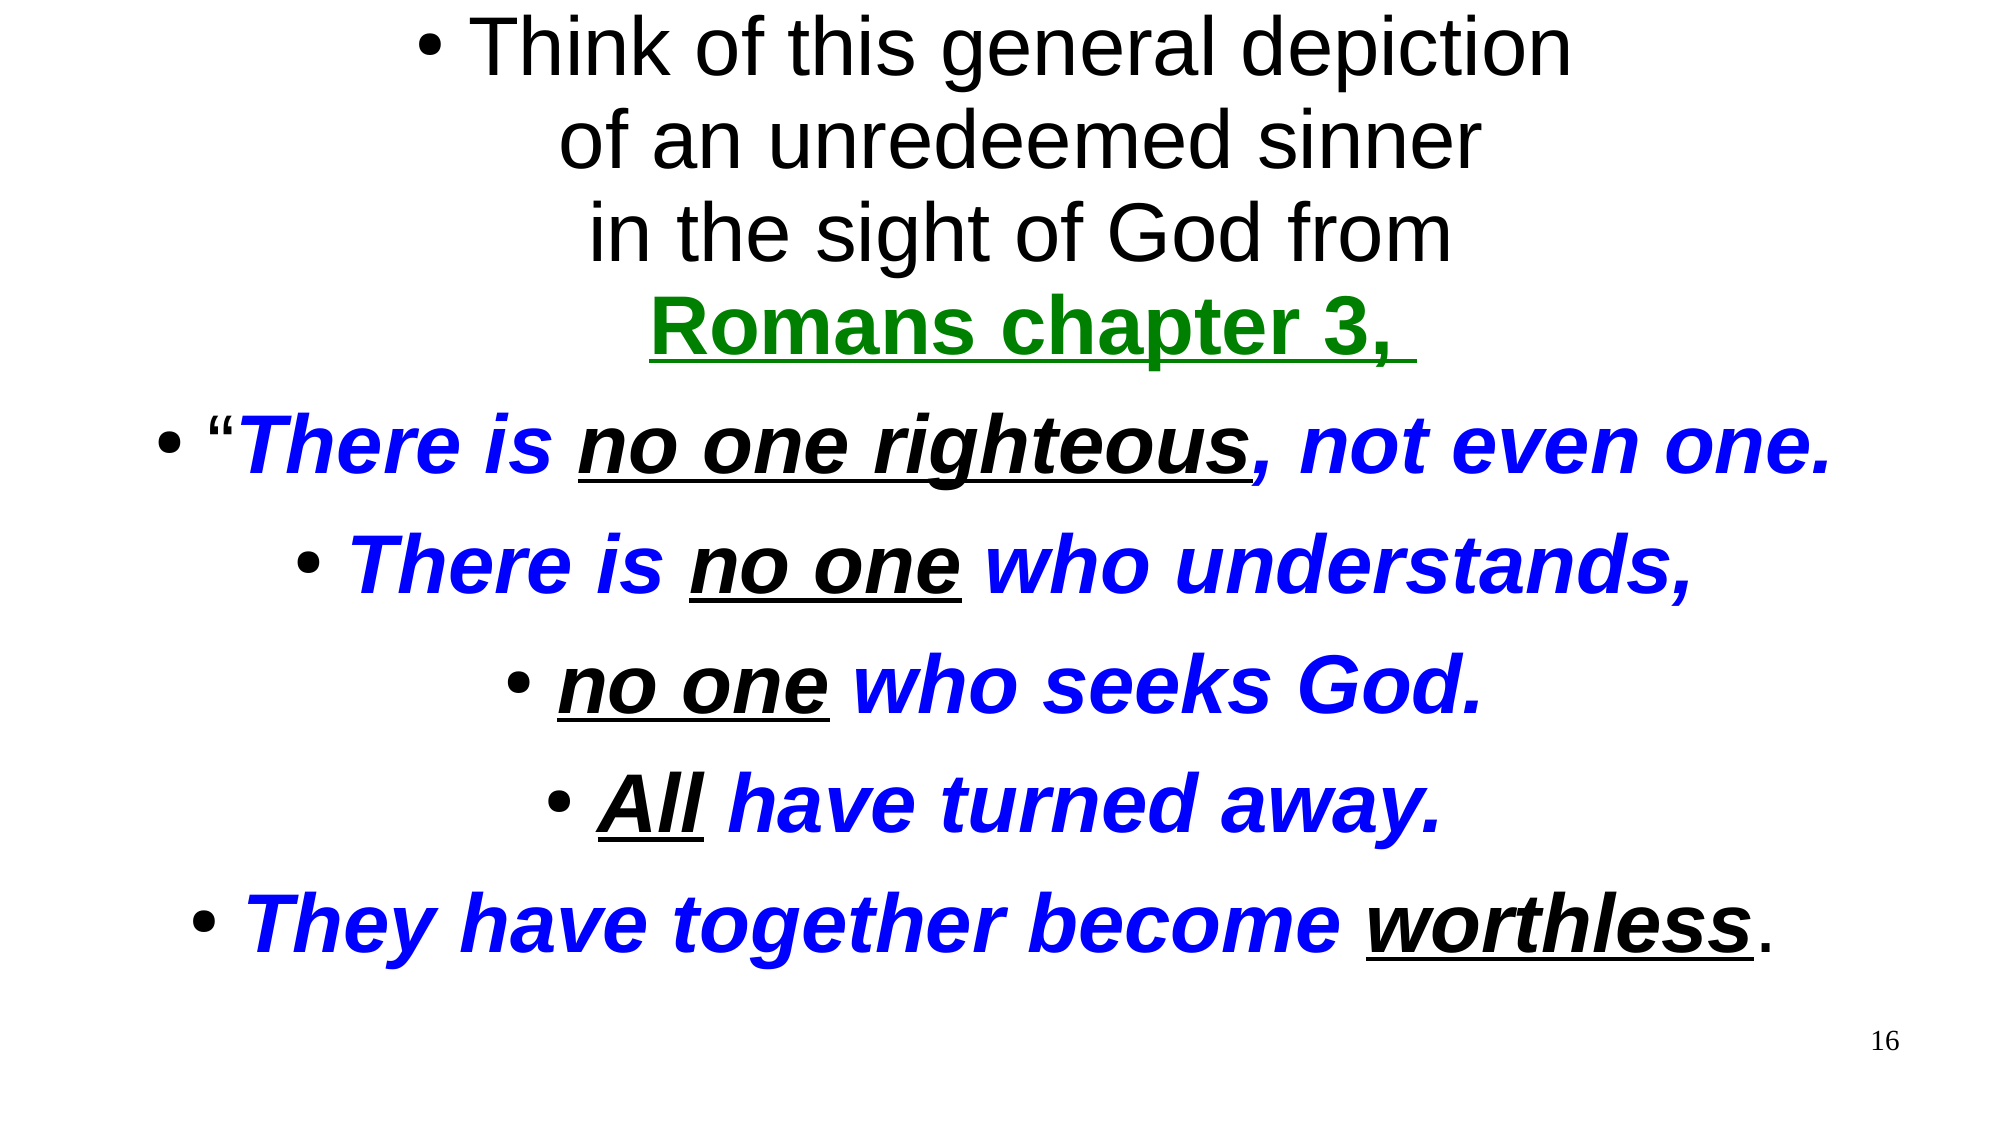

# Think of this general depiction of an unredeemed sinner in the sight of God from Romans chapter 3,
“There is no one righteous, not even one.
There is no one who understands,
no one who seeks God.
All have turned away.
They have together become worthless.
16